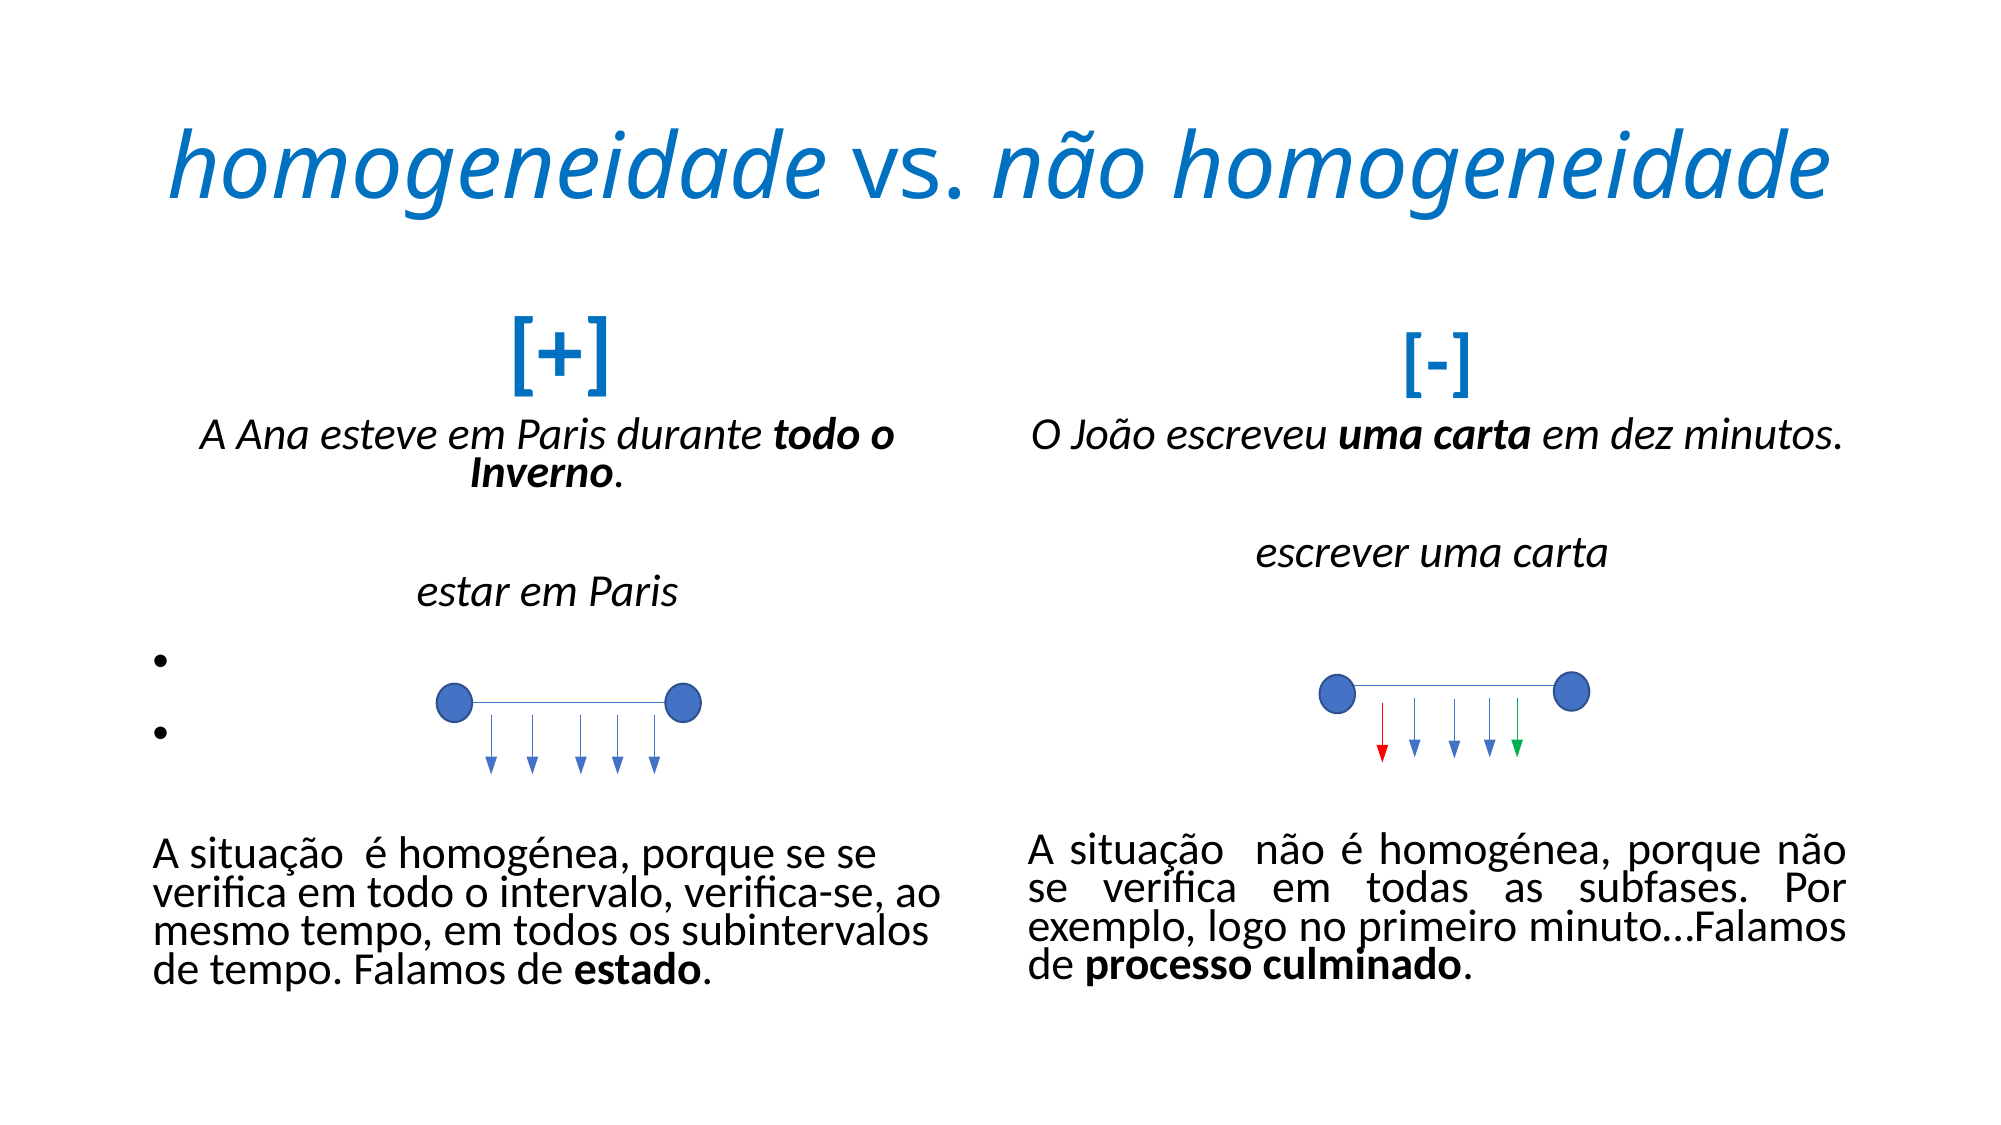

# homogeneidade vs. não homogeneidade
[+]
[-]
A Ana esteve em Paris durante todo o Inverno.
estar em Paris
A situação é homogénea, porque se se verifica em todo o intervalo, verifica-se, ao mesmo tempo, em todos os subintervalos de tempo. Falamos de estado.
O João escreveu uma carta em dez minutos.
escrever uma carta
A situação não é homogénea, porque não se verifica em todas as subfases. Por exemplo, logo no primeiro minuto…Falamos de processo culminado.